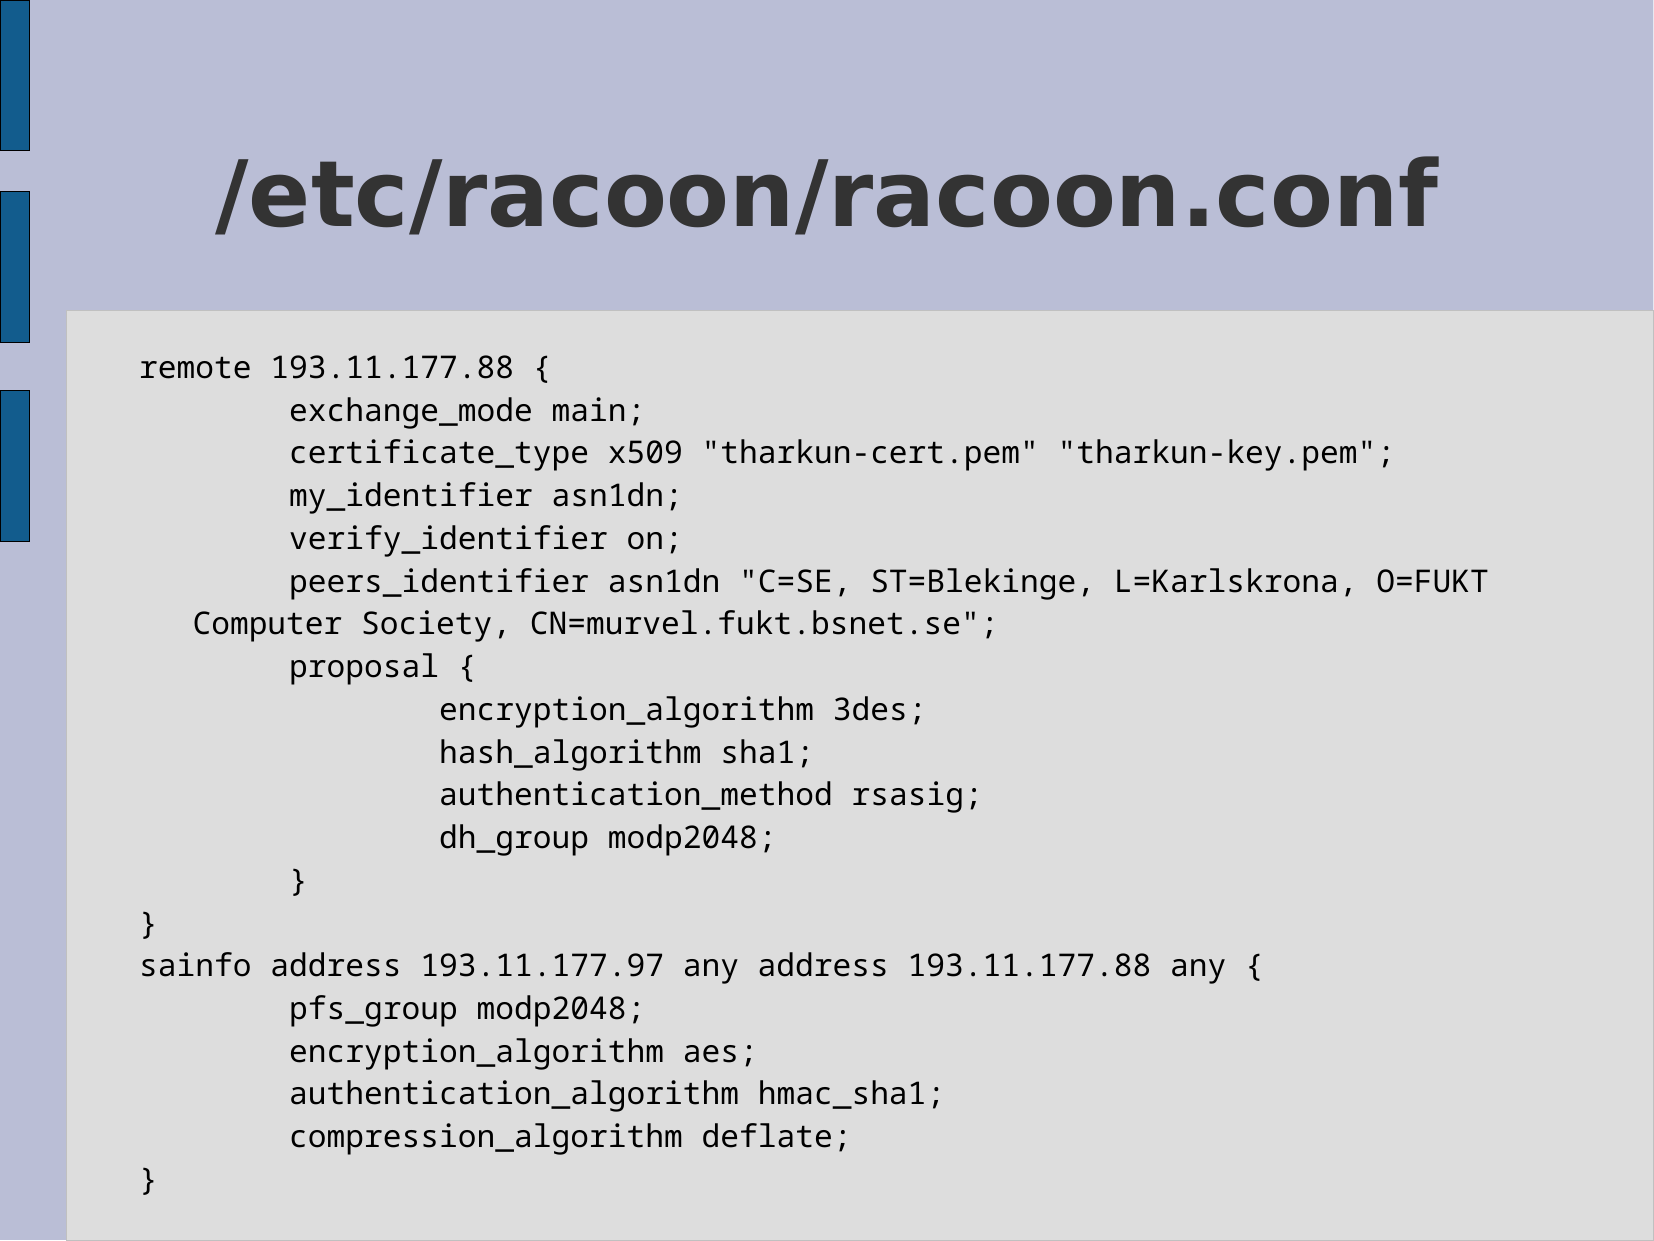

# /etc/racoon/racoon.conf
remote 193.11.177.88 {
 exchange_mode main;
 certificate_type x509 "tharkun-cert.pem" "tharkun-key.pem";
 my_identifier asn1dn;
 verify_identifier on;
 peers_identifier asn1dn "C=SE, ST=Blekinge, L=Karlskrona, O=FUKT Computer Society, CN=murvel.fukt.bsnet.se";
 proposal {
 encryption_algorithm 3des;
 hash_algorithm sha1;
 authentication_method rsasig;
 dh_group modp2048;
 }
}
sainfo address 193.11.177.97 any address 193.11.177.88 any {
 pfs_group modp2048;
 encryption_algorithm aes;
 authentication_algorithm hmac_sha1;
 compression_algorithm deflate;
}